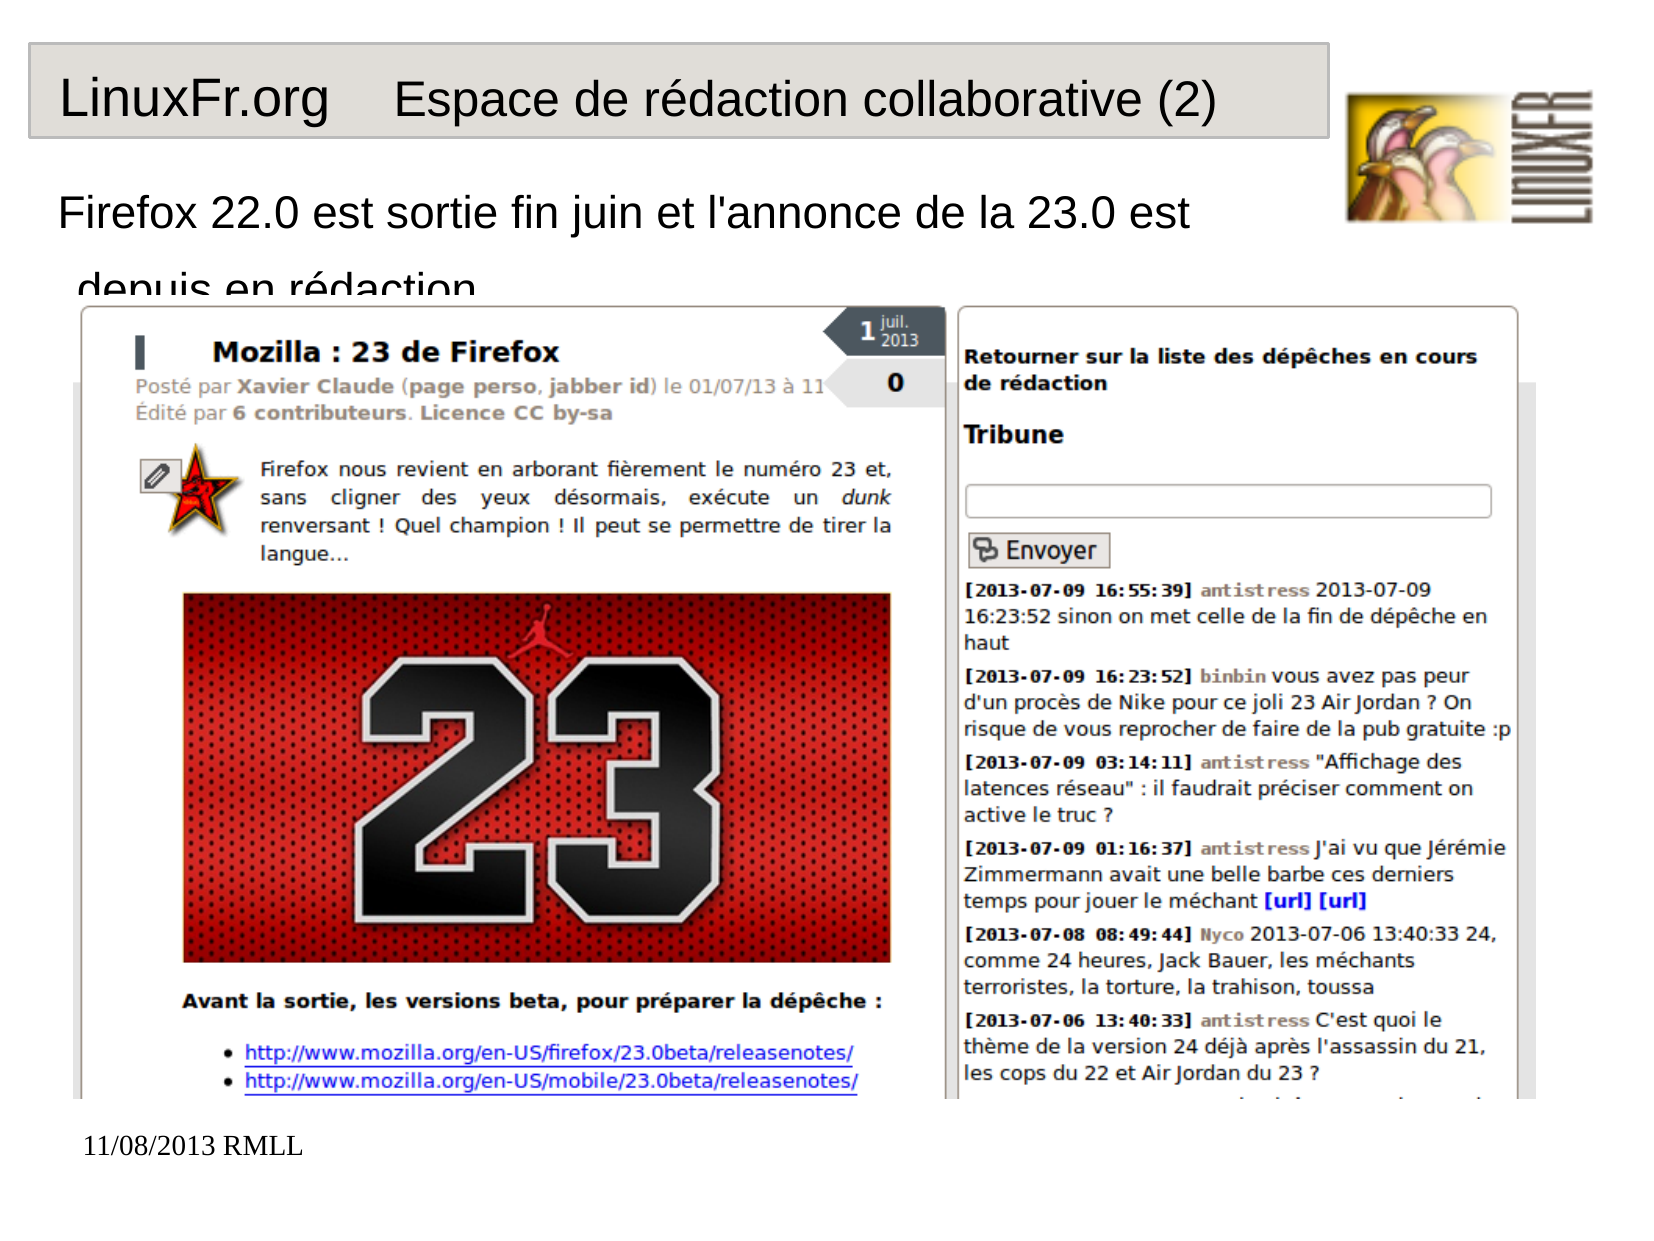

# LinuxFr.org Espace de rédaction collaborative (2)
Firefox 22.0 est sortie fin juin et l'annonce de la 23.0 est depuis en rédaction